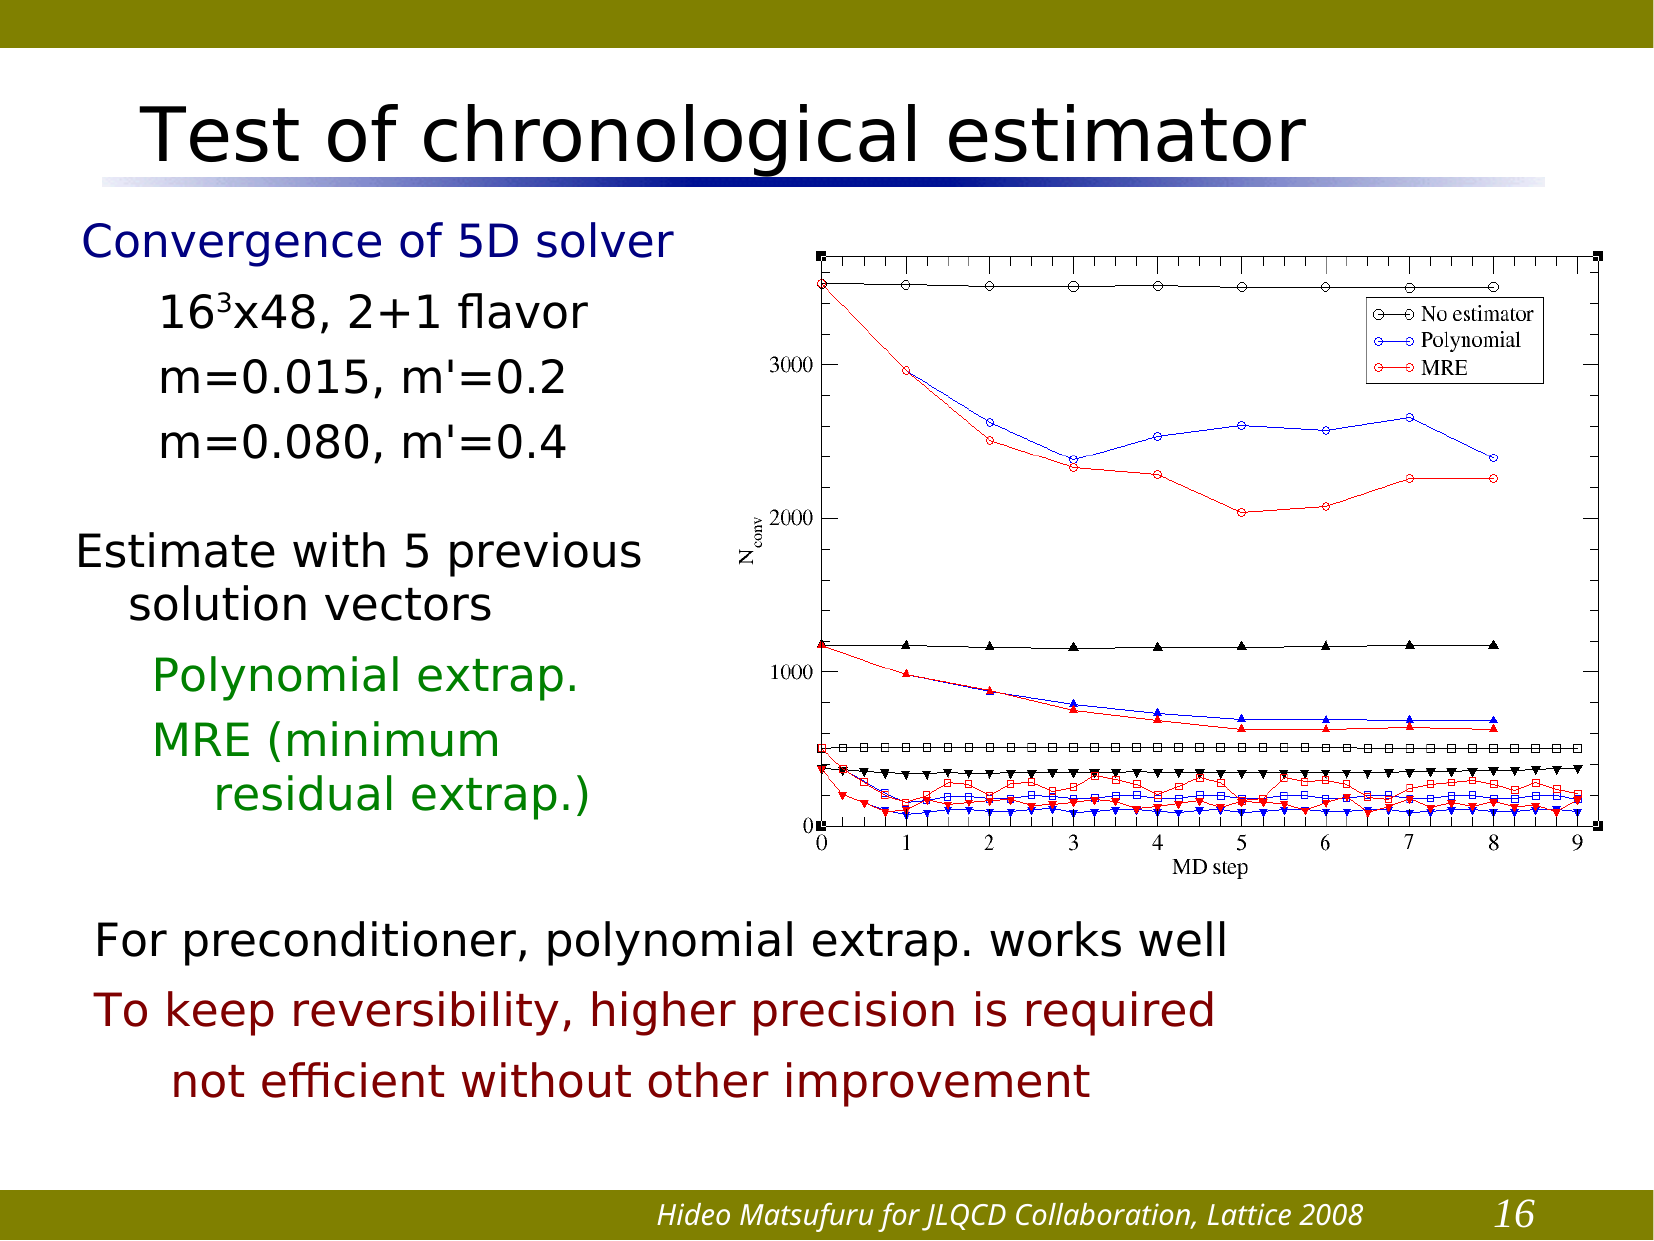

# Test of chronological estimator
Convergence of 5D solver
163x48, 2+1 flavor
m=0.015, m'=0.2
m=0.080, m'=0.4
Estimate with 5 previous solution vectors
Polynomial extrap.
MRE (minimum residual extrap.)
For preconditioner, polynomial extrap. works well
To keep reversibility, higher precision is required
not efficient without other improvement